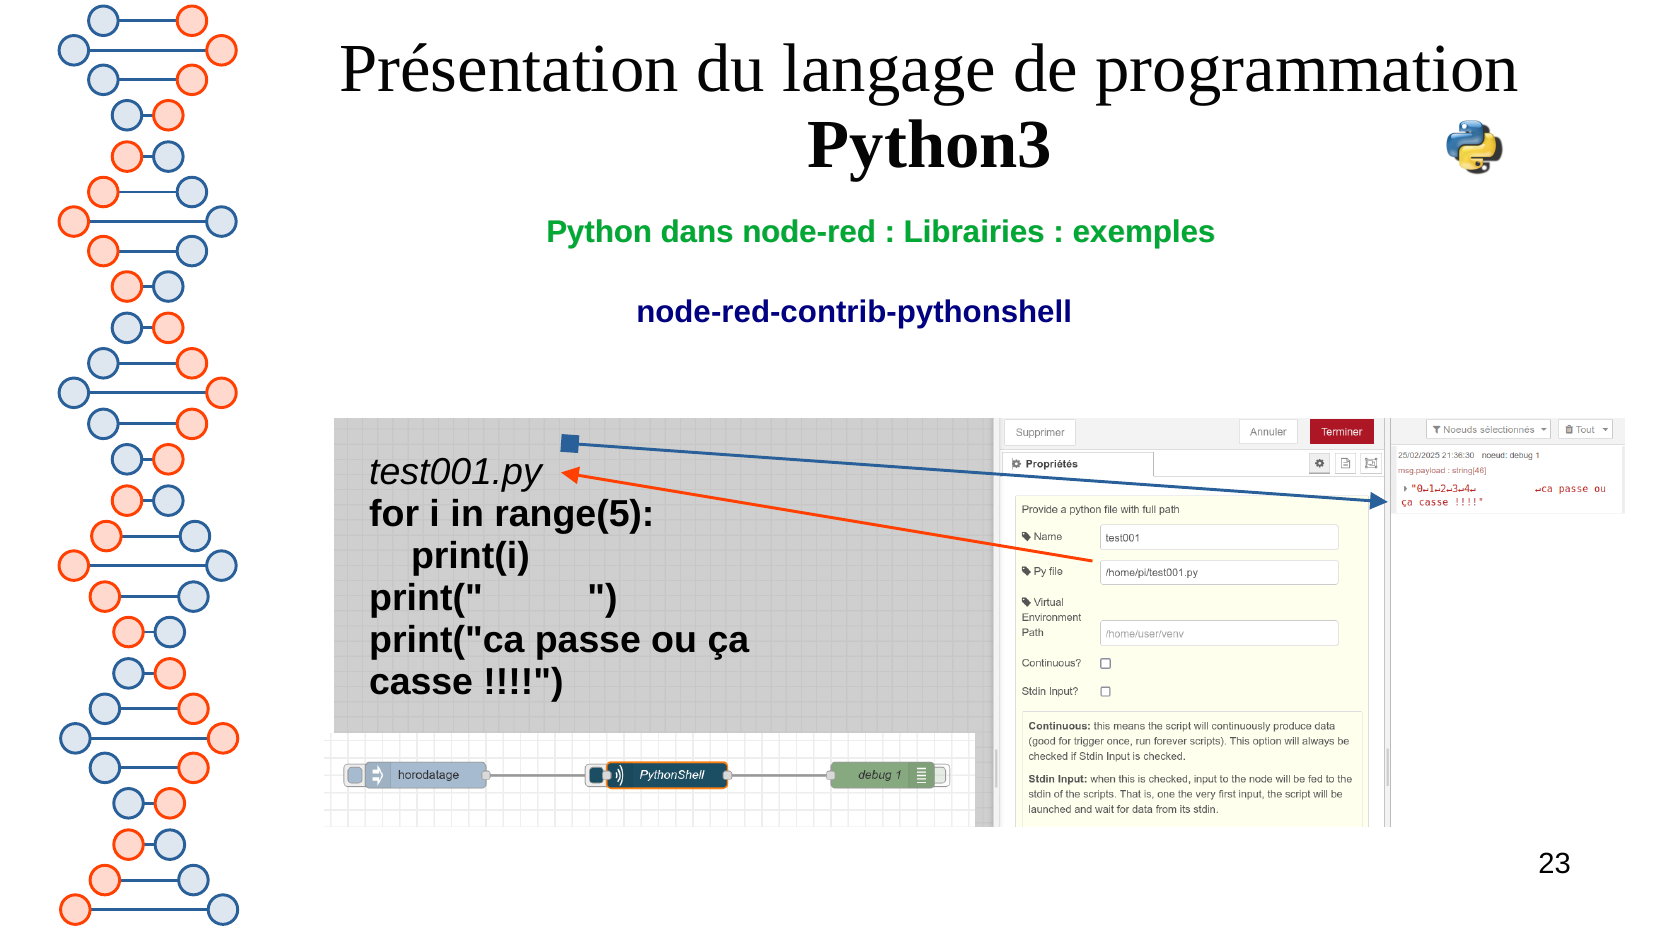

# Présentation du langage de programmation Python3
Python dans node-red : Librairies : exemples
node-red-contrib-pythonshell
test001.py
for i in range(5):
 print(i)
print(" ")
print("ca passe ou ça casse !!!!")
23